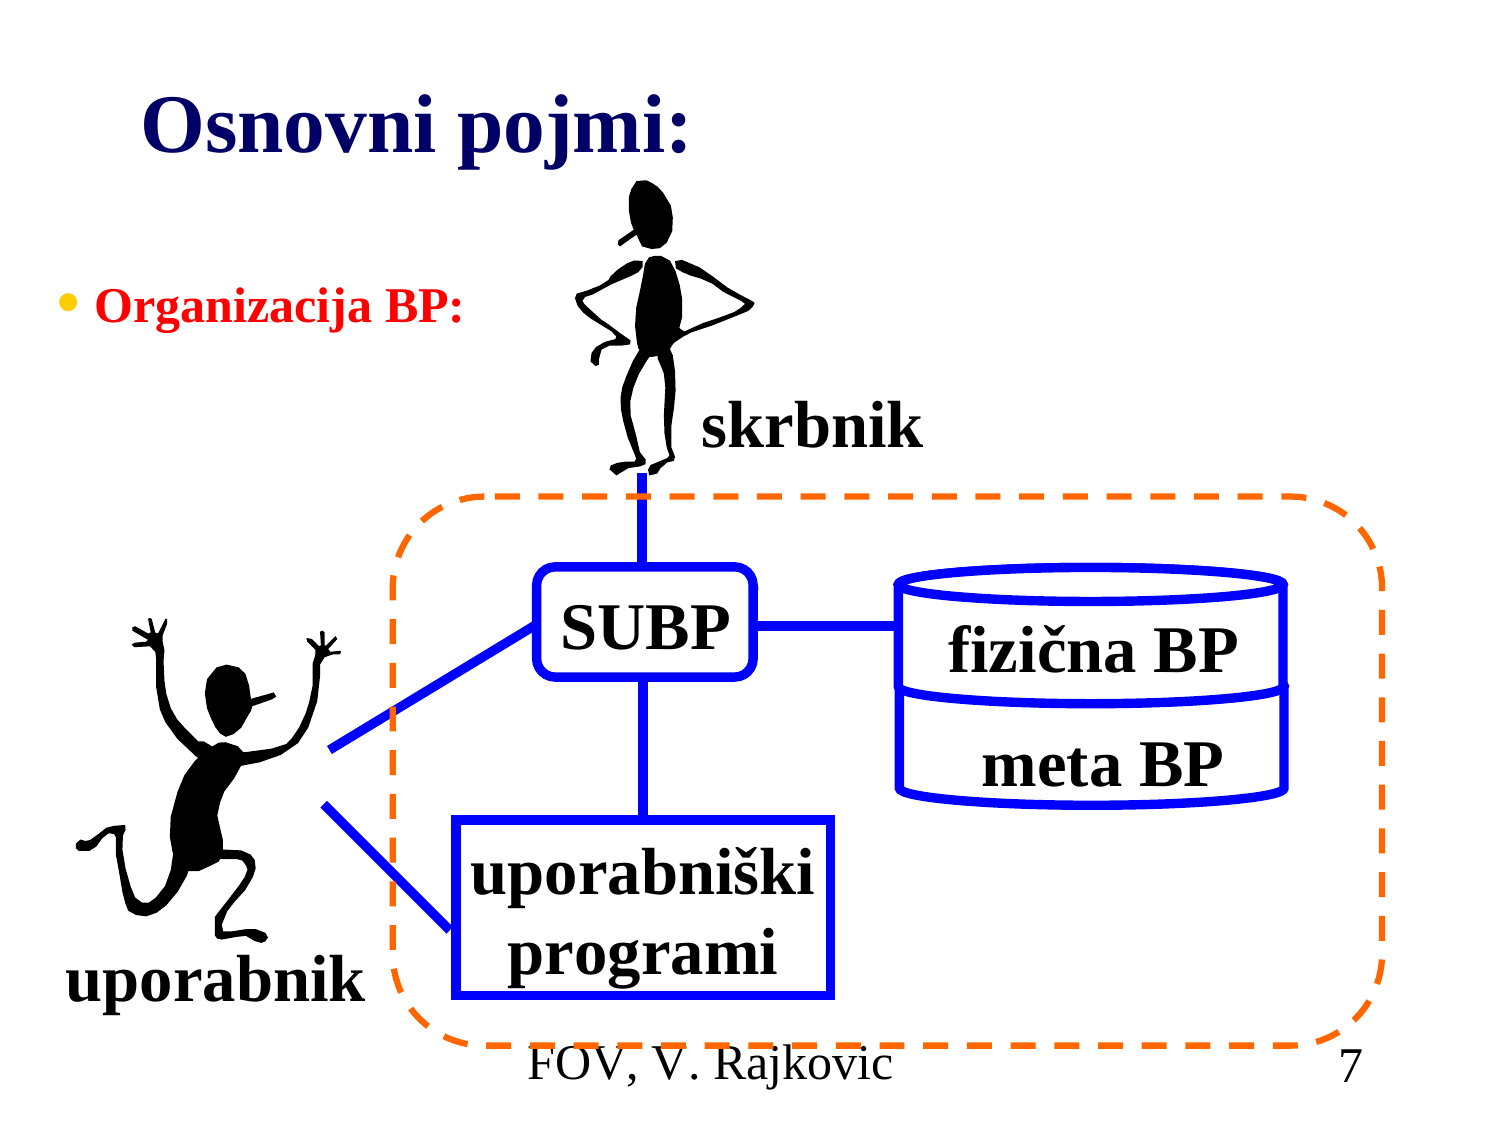

Osnovni pojmi:
 Organizacija BP:
skrbnik
SUBP
fizična BP
meta BP
uporabniški
programi
uporabnik
FOV, V. Rajkovic
7